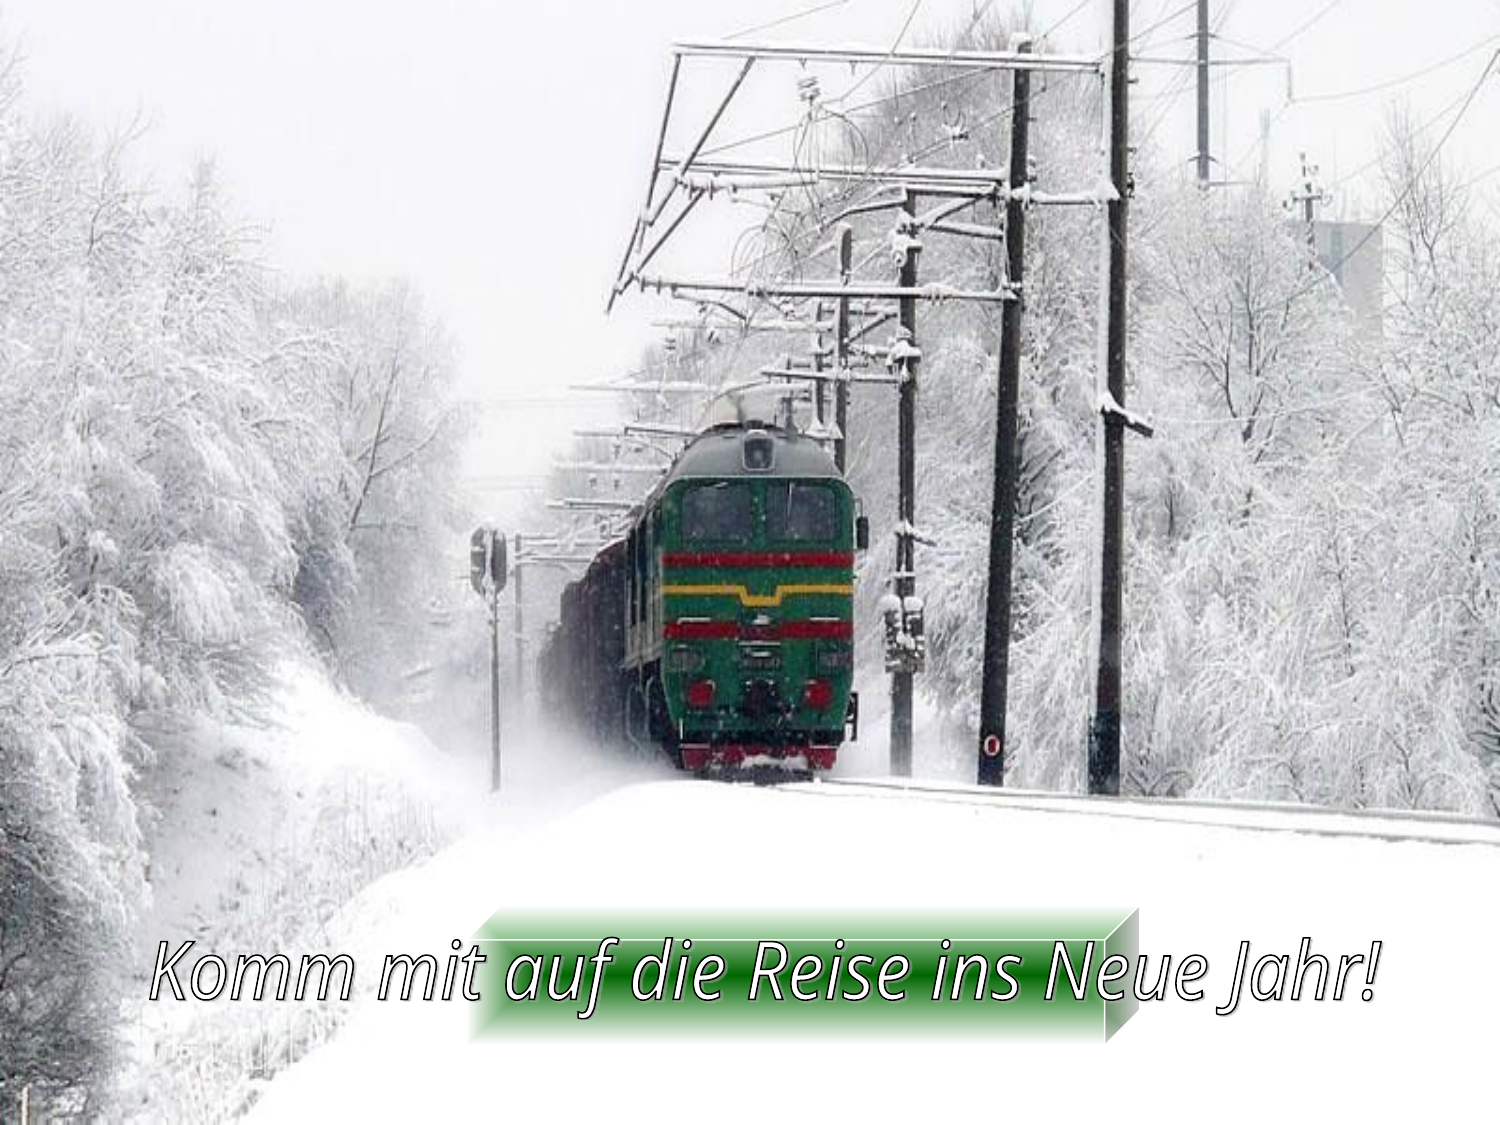

Komm mit auf die Reise ins Neue Jahr!